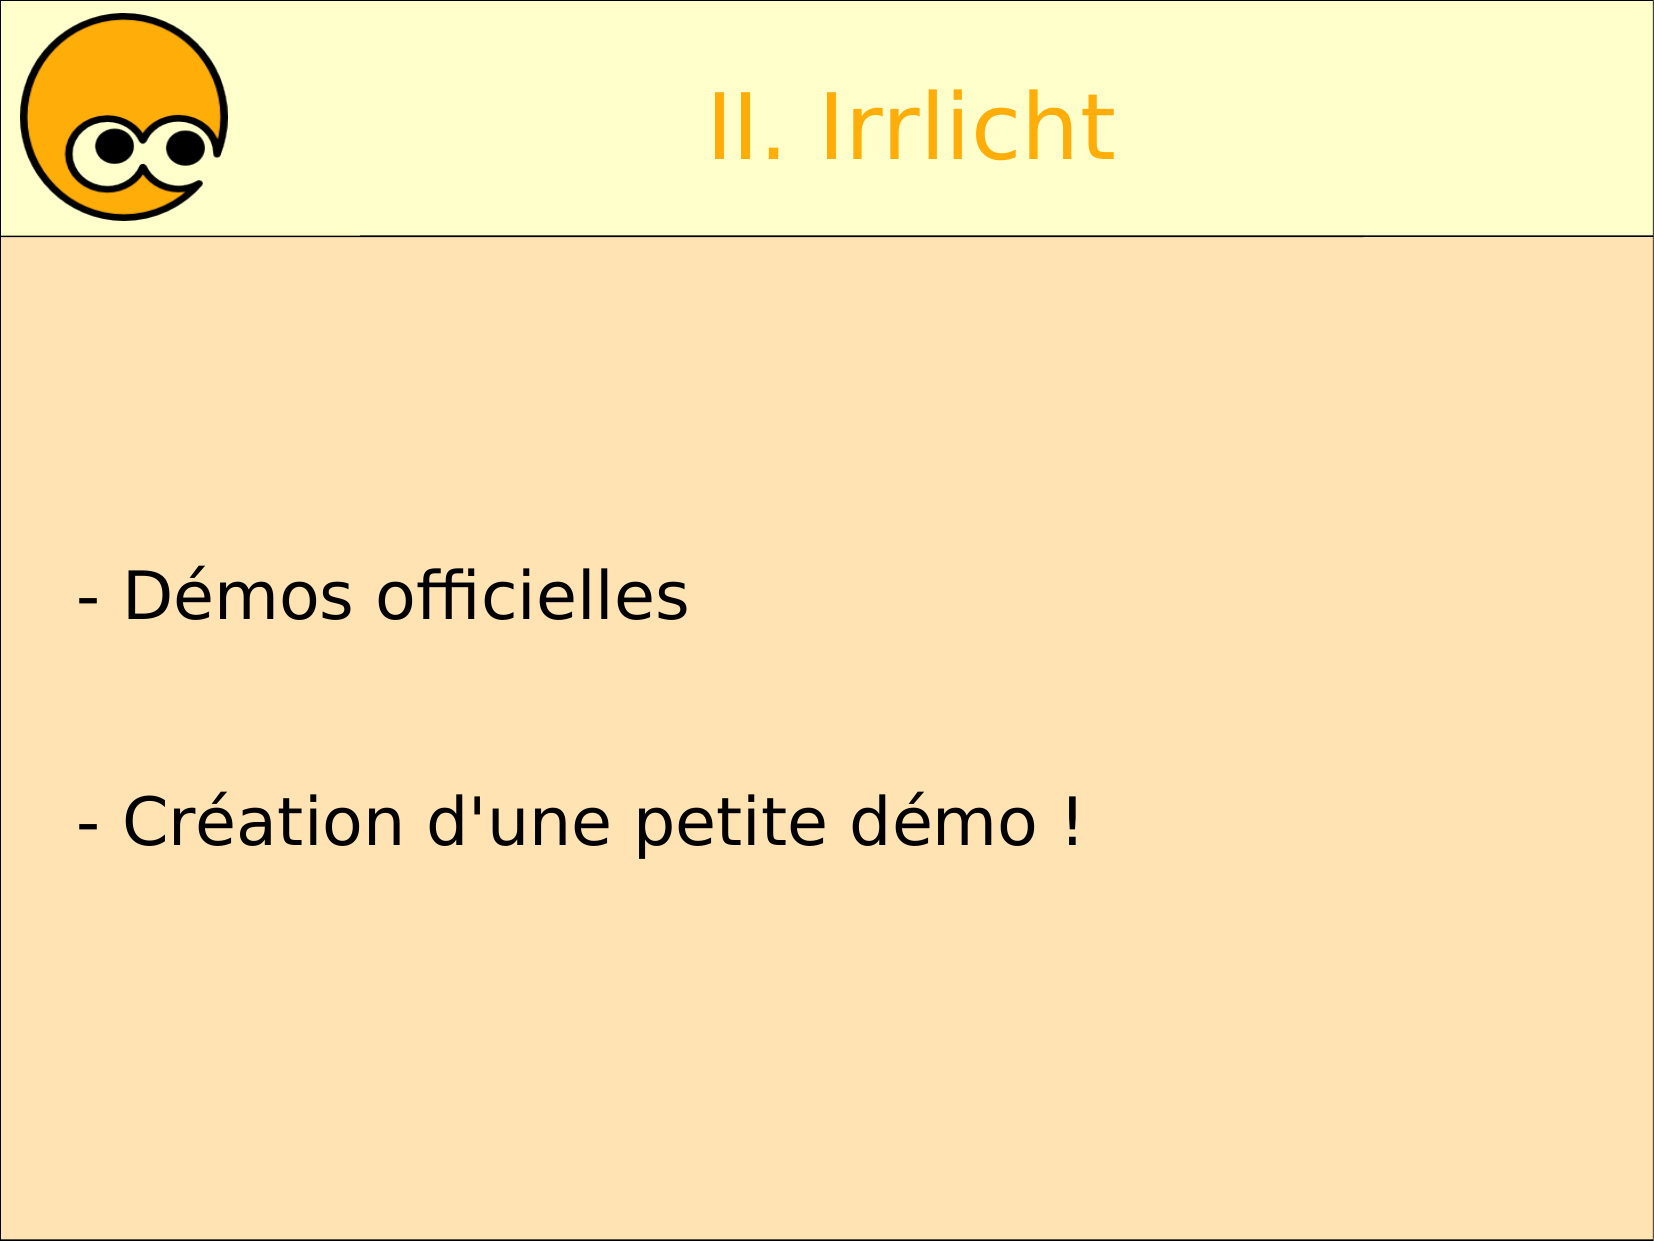

# II. Irrlicht
- Démos officielles
- Création d'une petite démo !